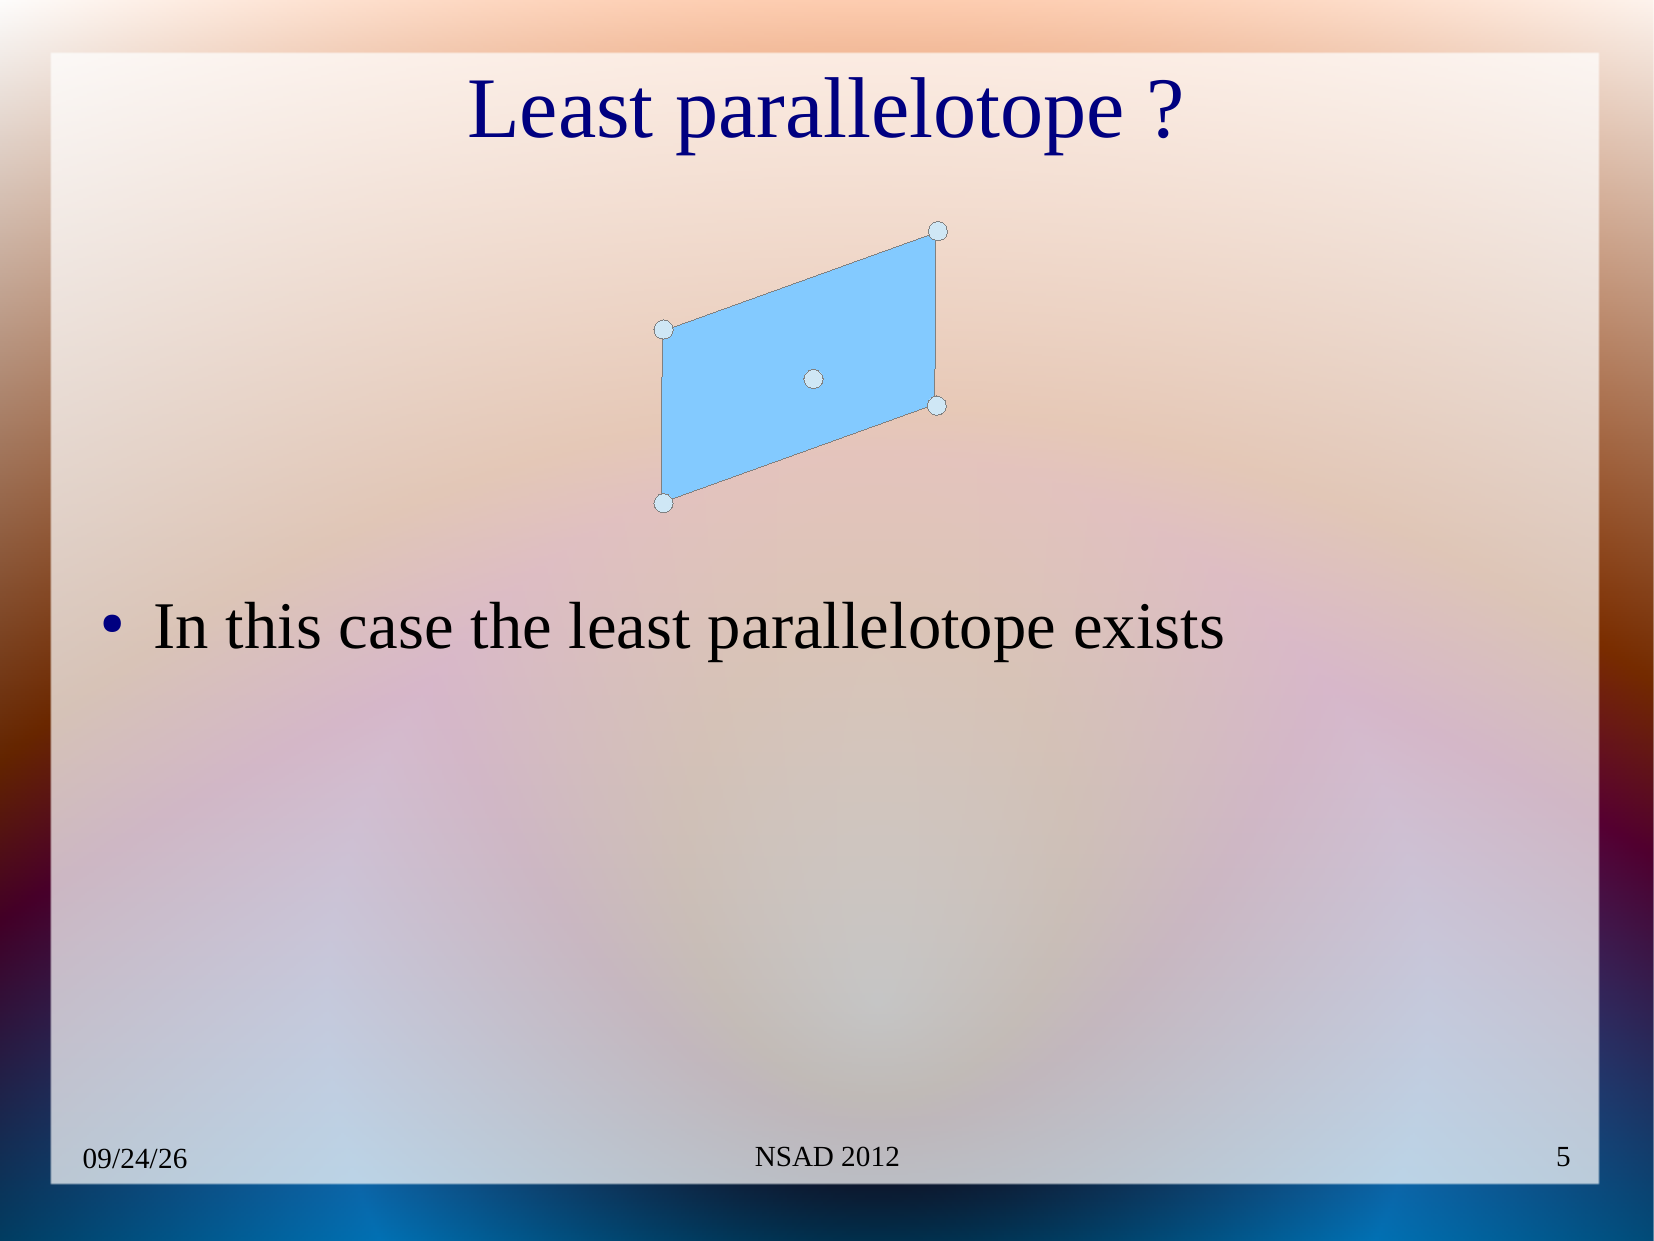

# Least parallelotope ?
In this case the least parallelotope exists
NSAD 2012
5